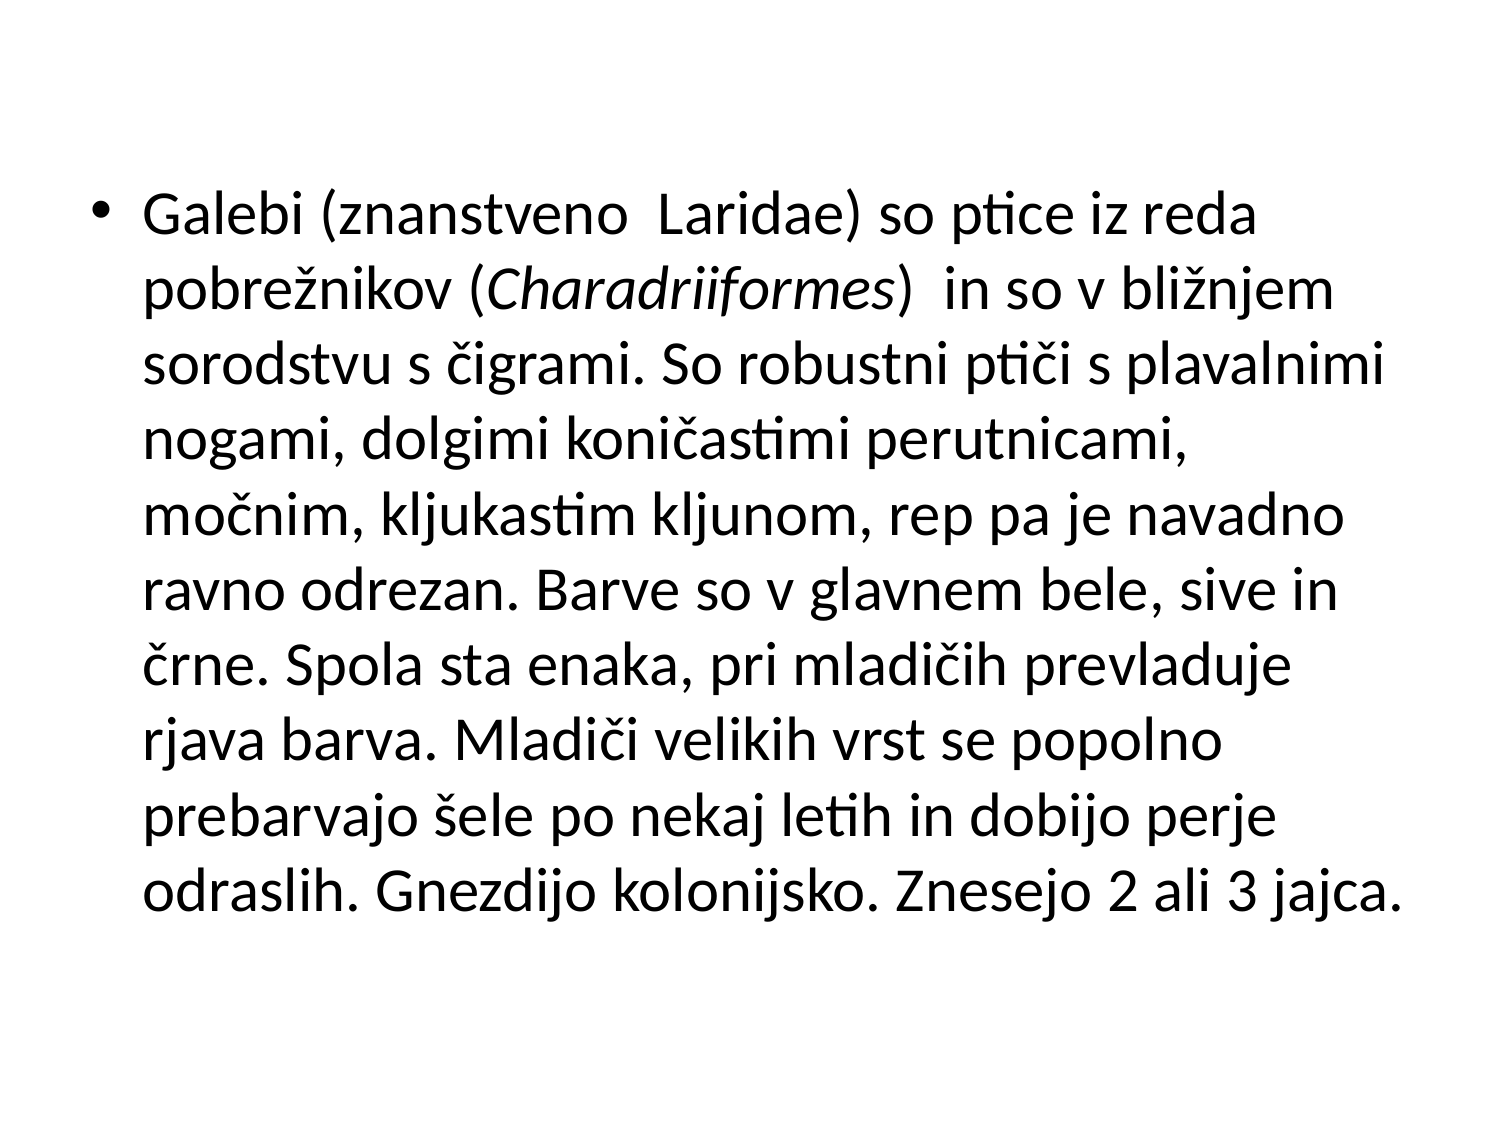

#
Galebi (znanstveno  Laridae) so ptice iz reda pobrežnikov (Charadriiformes) in so v bližnjem sorodstvu s čigrami. So robustni ptiči s plavalnimi nogami, dolgimi koničastimi perutnicami, močnim, kljukastim kljunom, rep pa je navadno ravno odrezan. Barve so v glavnem bele, sive in črne. Spola sta enaka, pri mladičih prevladuje rjava barva. Mladiči velikih vrst se popolno prebarvajo šele po nekaj letih in dobijo perje odraslih. Gnezdijo kolonijsko. Znesejo 2 ali 3 jajca.